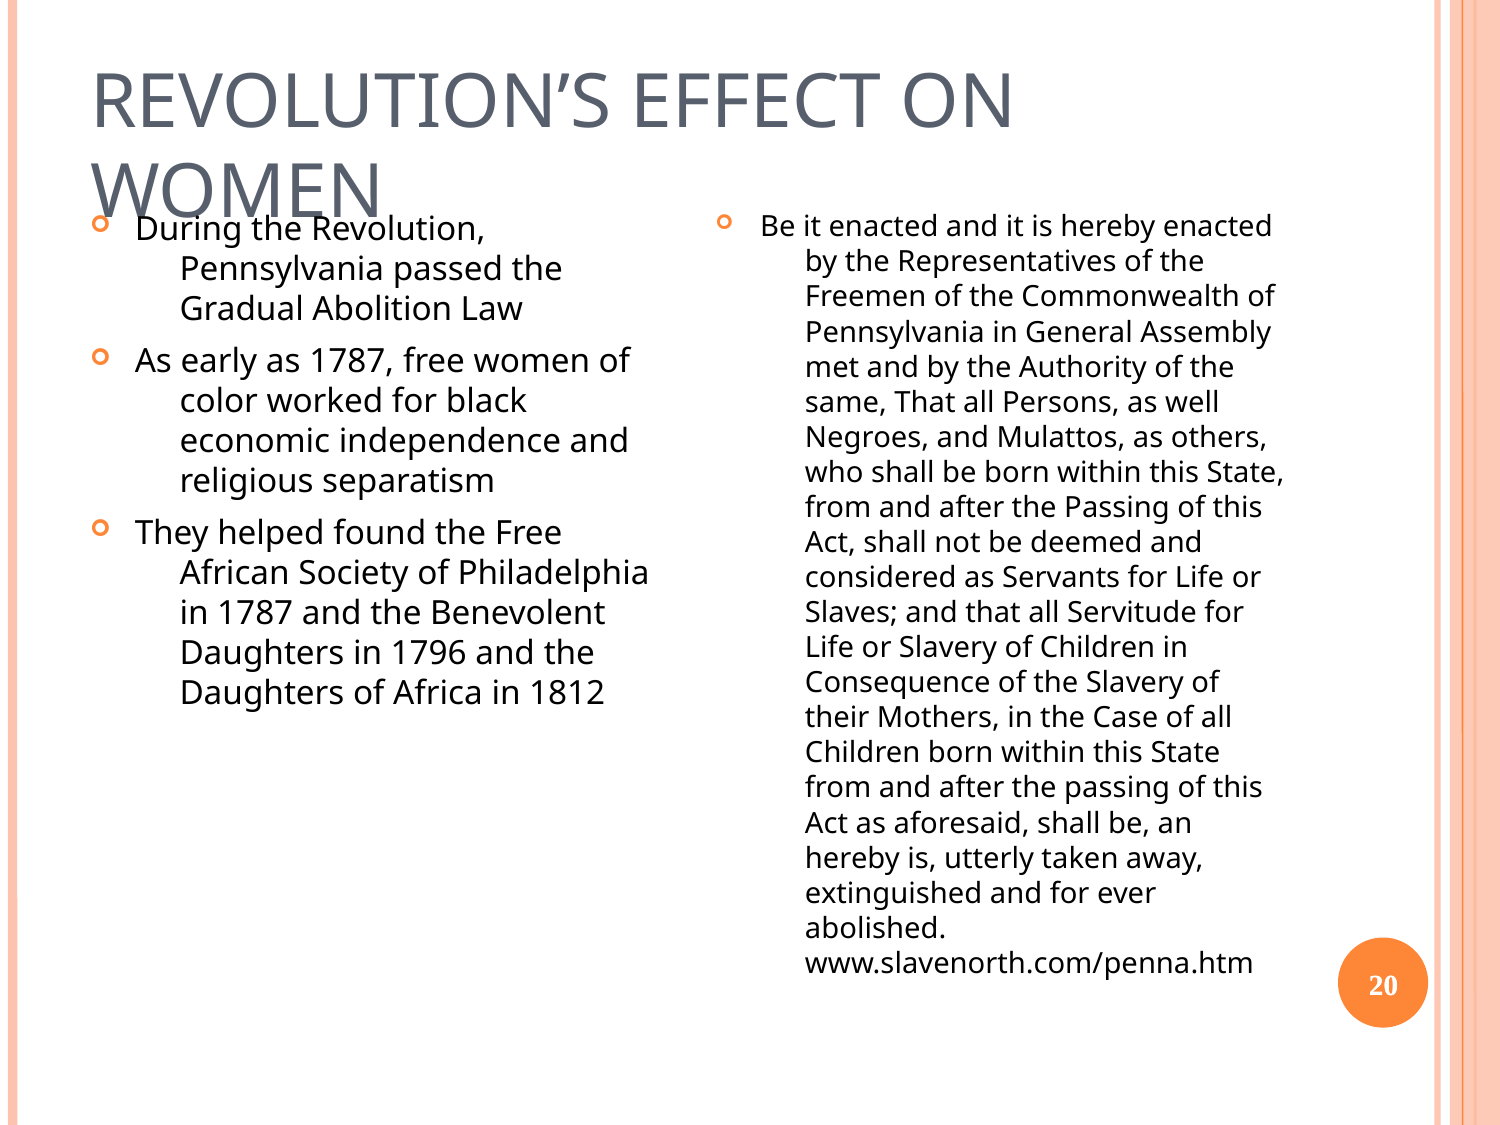

# Revolution’s Effect on Women
During the Revolution, Pennsylvania passed the Gradual Abolition Law
As early as 1787, free women of color worked for black economic independence and religious separatism
They helped found the Free African Society of Philadelphia in 1787 and the Benevolent Daughters in 1796 and the Daughters of Africa in 1812
Be it enacted and it is hereby enacted by the Representatives of the Freemen of the Commonwealth of Pennsylvania in General Assembly met and by the Authority of the same, That all Persons, as well Negroes, and Mulattos, as others, who shall be born within this State, from and after the Passing of this Act, shall not be deemed and considered as Servants for Life or Slaves; and that all Servitude for Life or Slavery of Children in Consequence of the Slavery of their Mothers, in the Case of all Children born within this State from and after the passing of this Act as aforesaid, shall be, an hereby is, utterly taken away, extinguished and for ever abolished. www.slavenorth.com/penna.htm